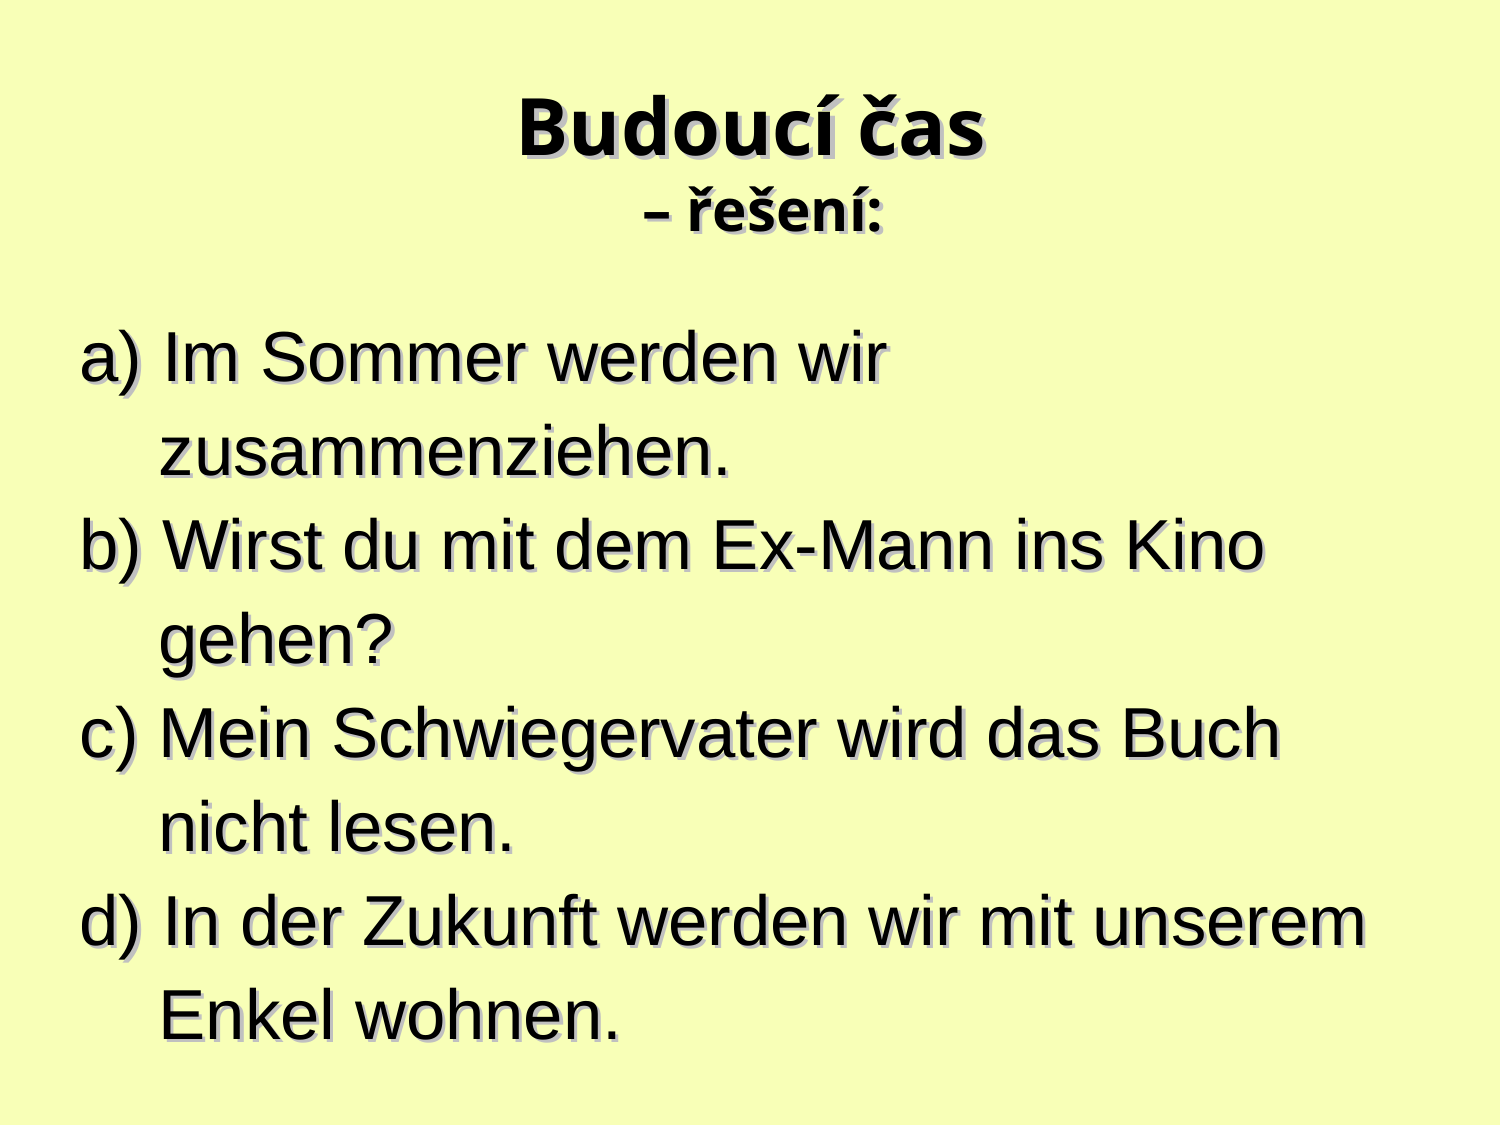

# Budoucí čas – řešení:
a) Im Sommer werden wir
 zusammenziehen.
b) Wirst du mit dem Ex-Mann ins Kino
 gehen?
c) Mein Schwiegervater wird das Buch
 nicht lesen.
d) In der Zukunft werden wir mit unserem
 Enkel wohnen.